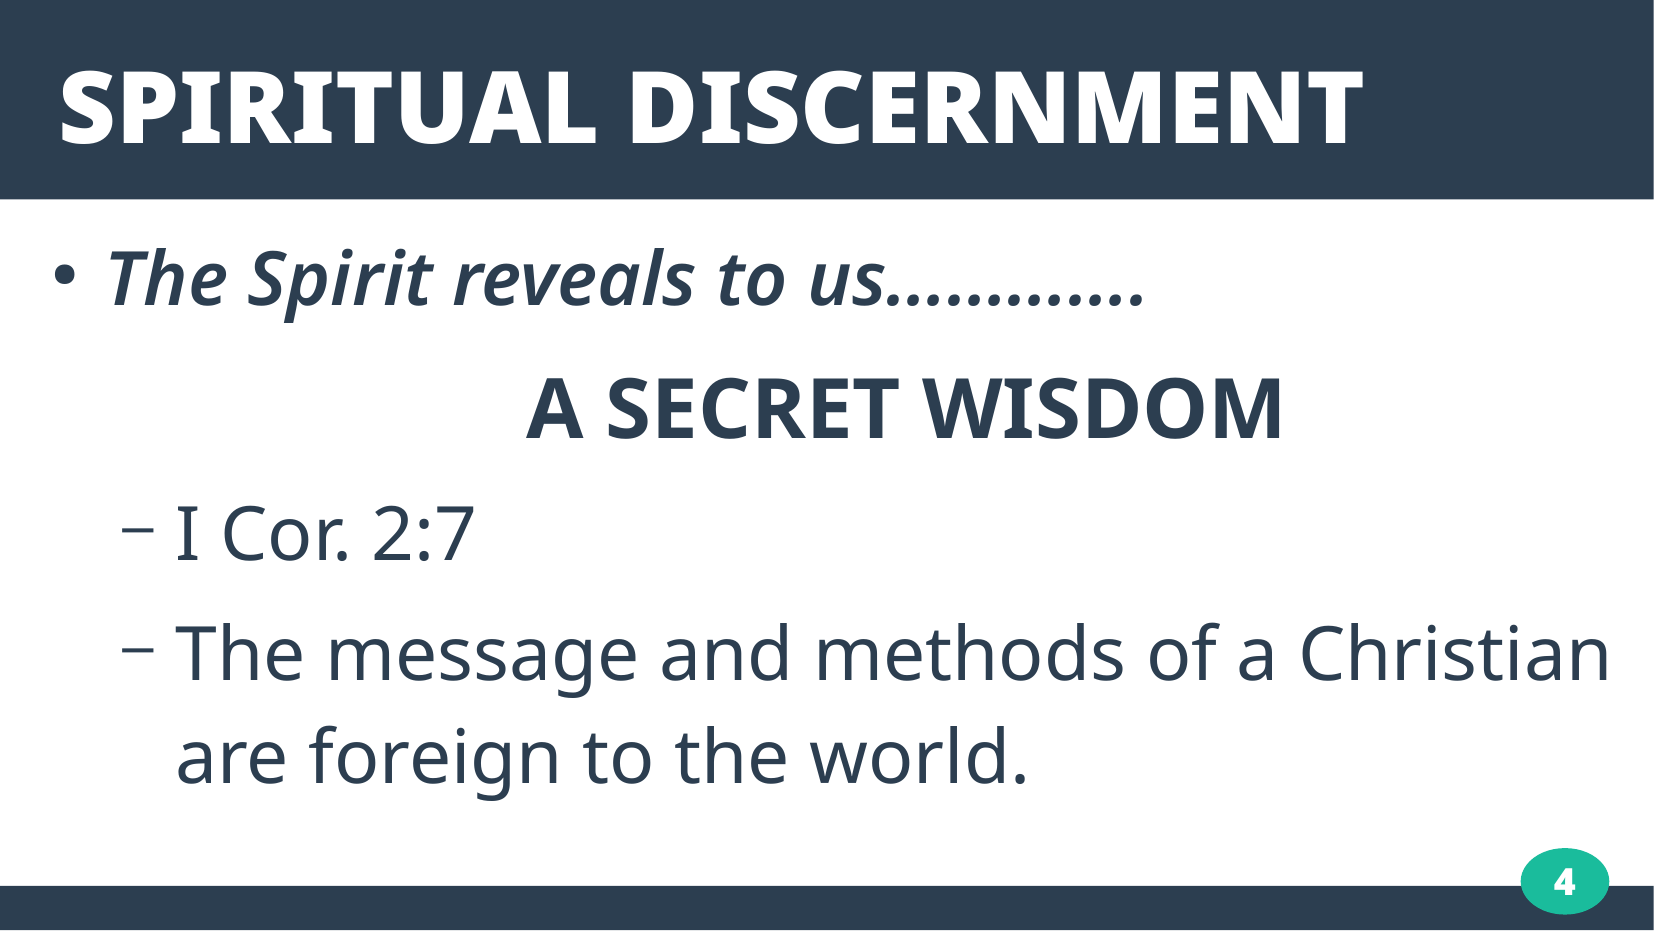

# SPIRITUAL DISCERNMENT
The Spirit reveals to us………….
A SECRET WISDOM
I Cor. 2:7
The message and methods of a Christian are foreign to the world.
4